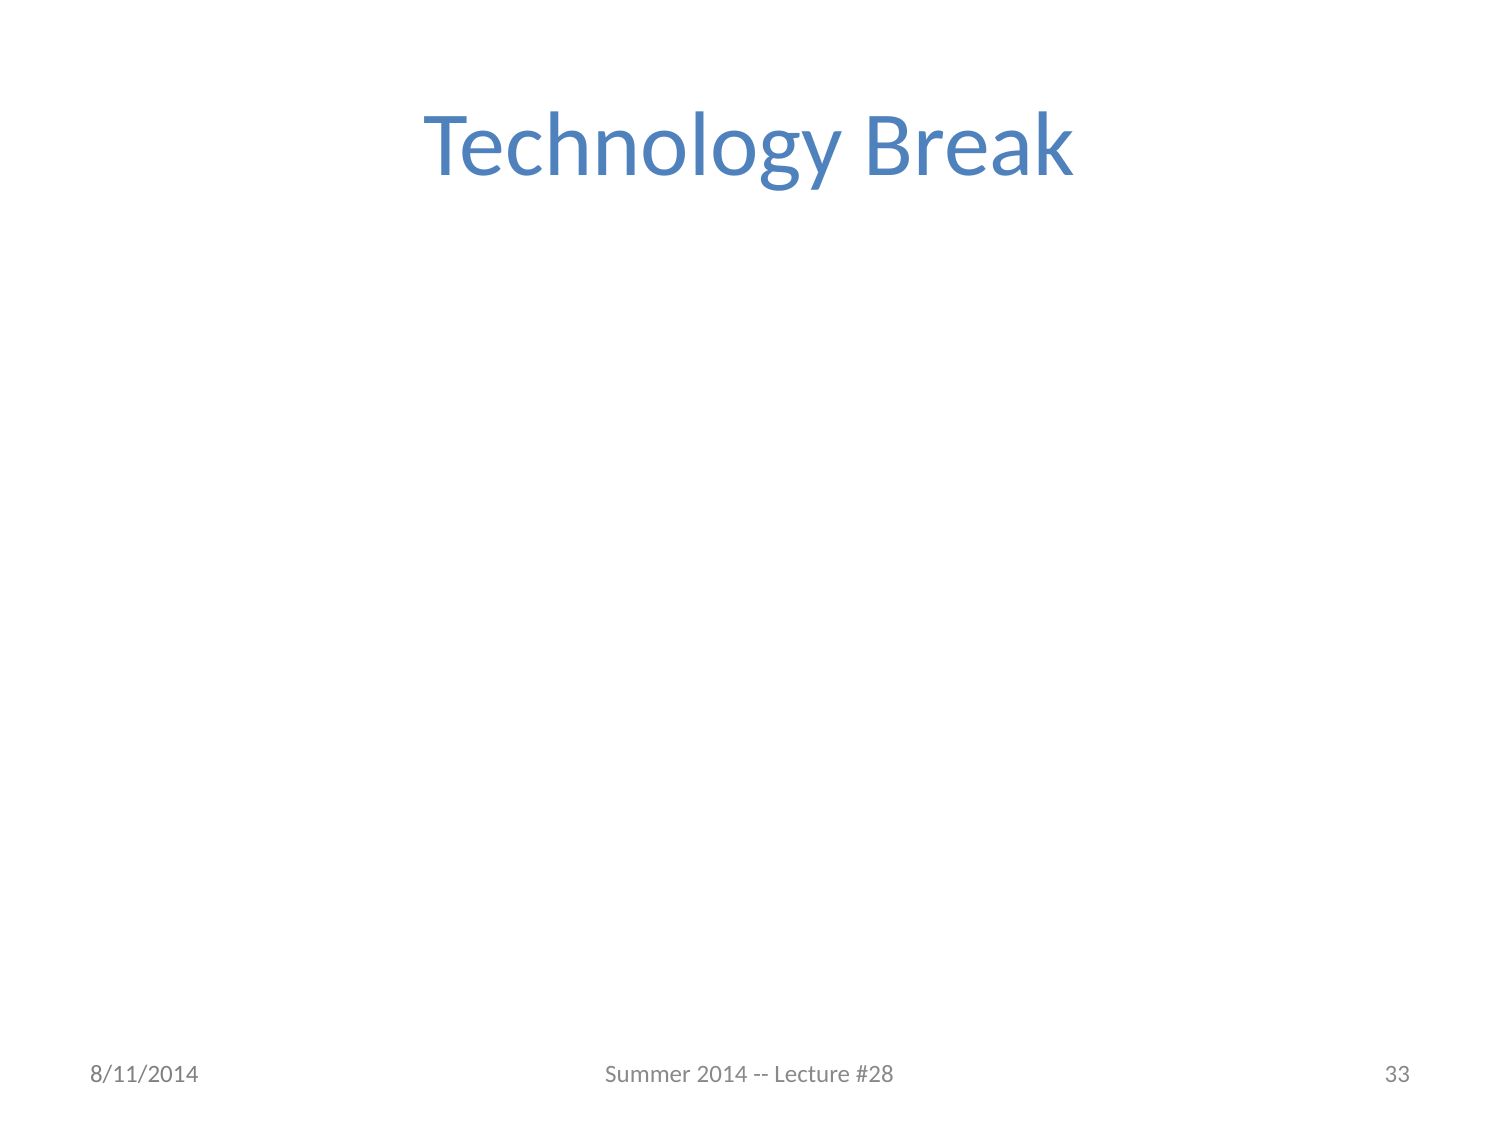

# Technology Break
8/11/2014
Summer 2014 -- Lecture #28